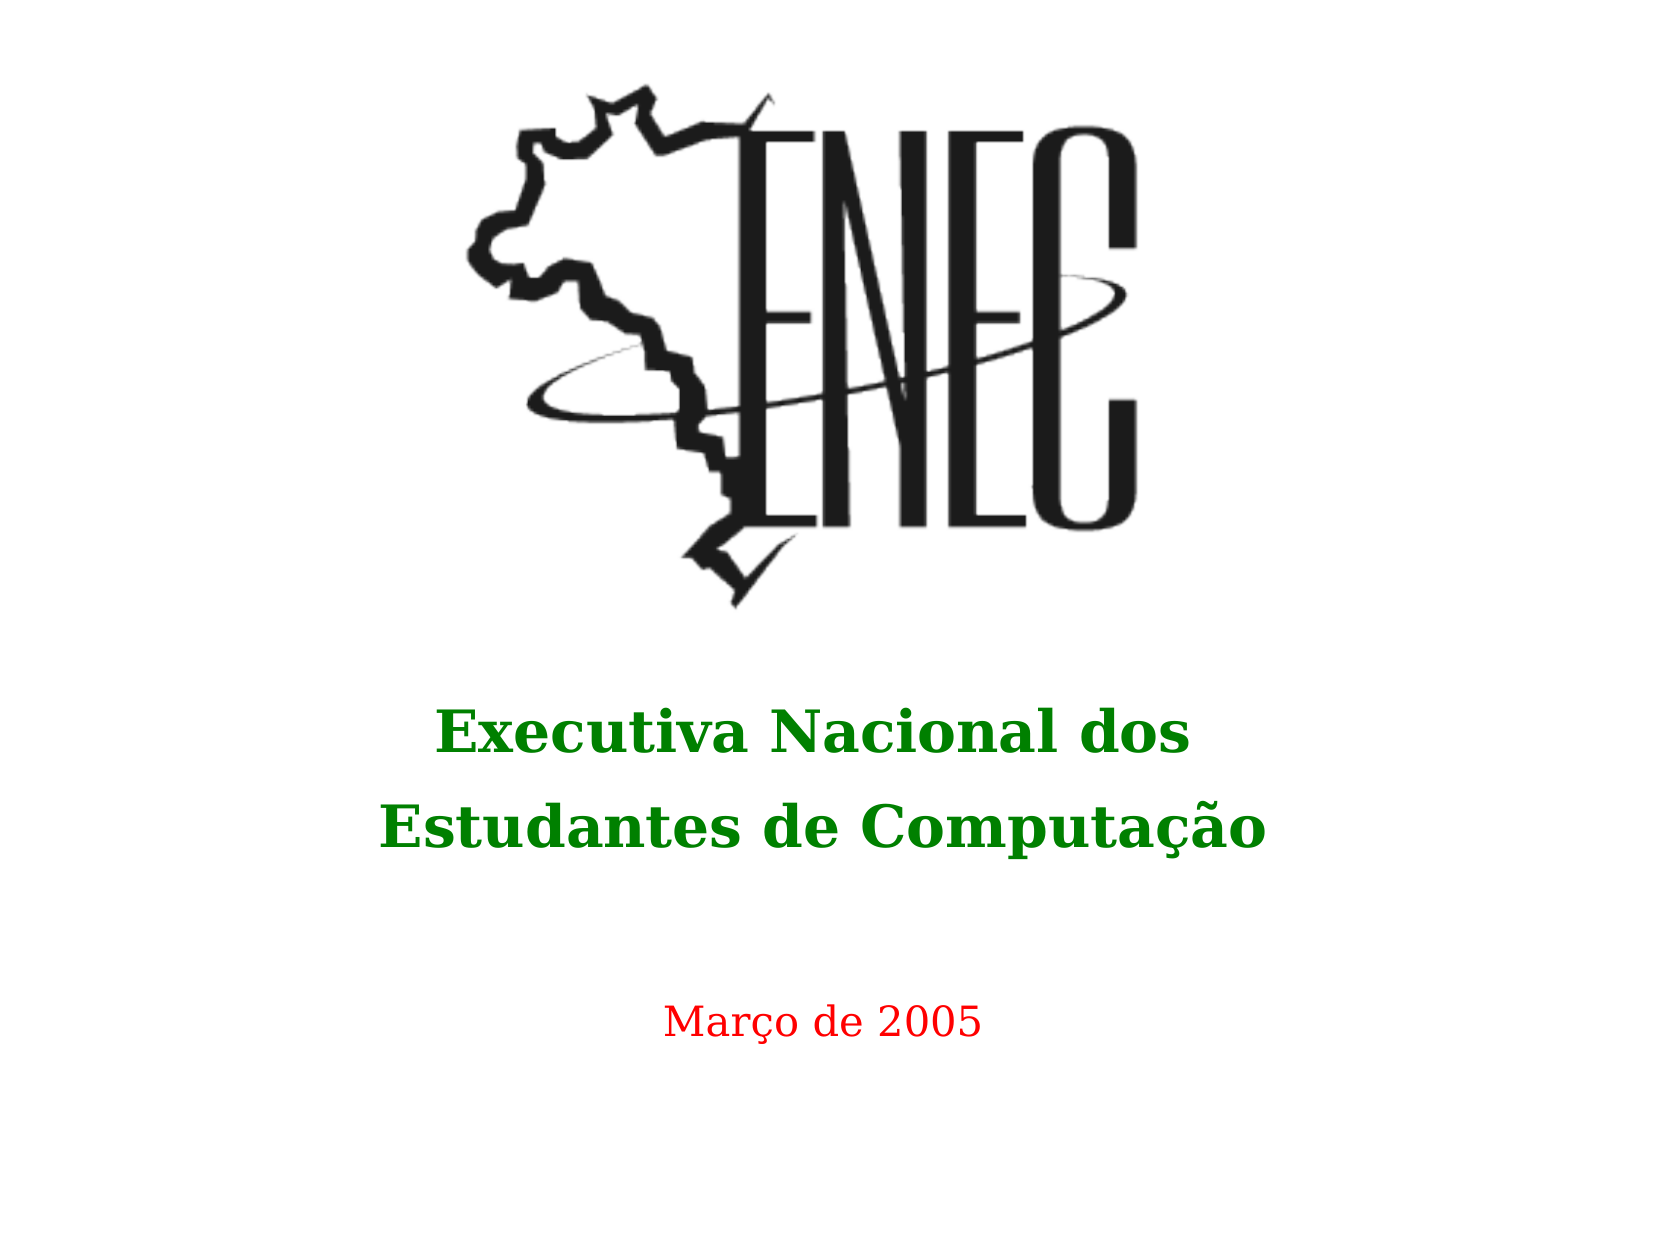

Executiva Nacional dos
Estudantes de Computação
Março de 2005